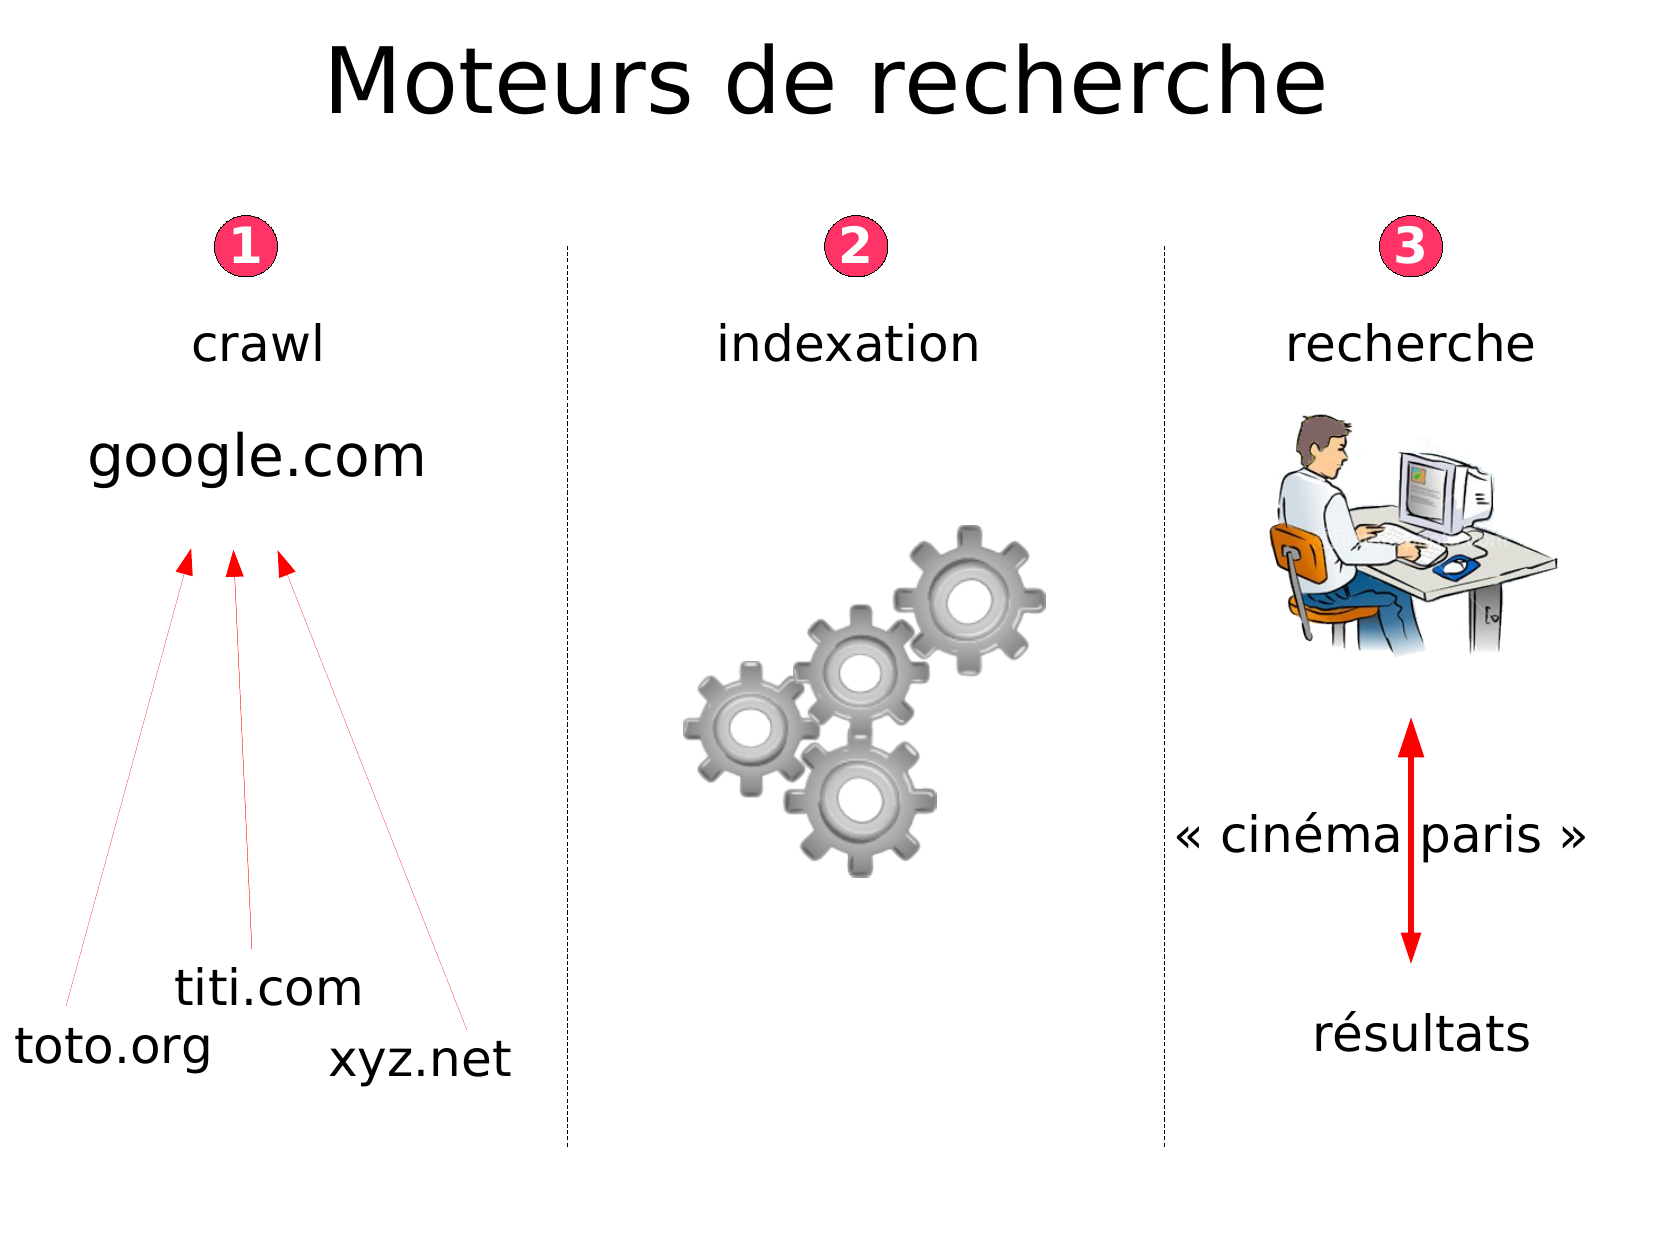

# Moteurs de recherche
1
2
3
crawl
indexation
recherche
google.com
« cinéma paris »
titi.com
résultats
toto.org
xyz.net